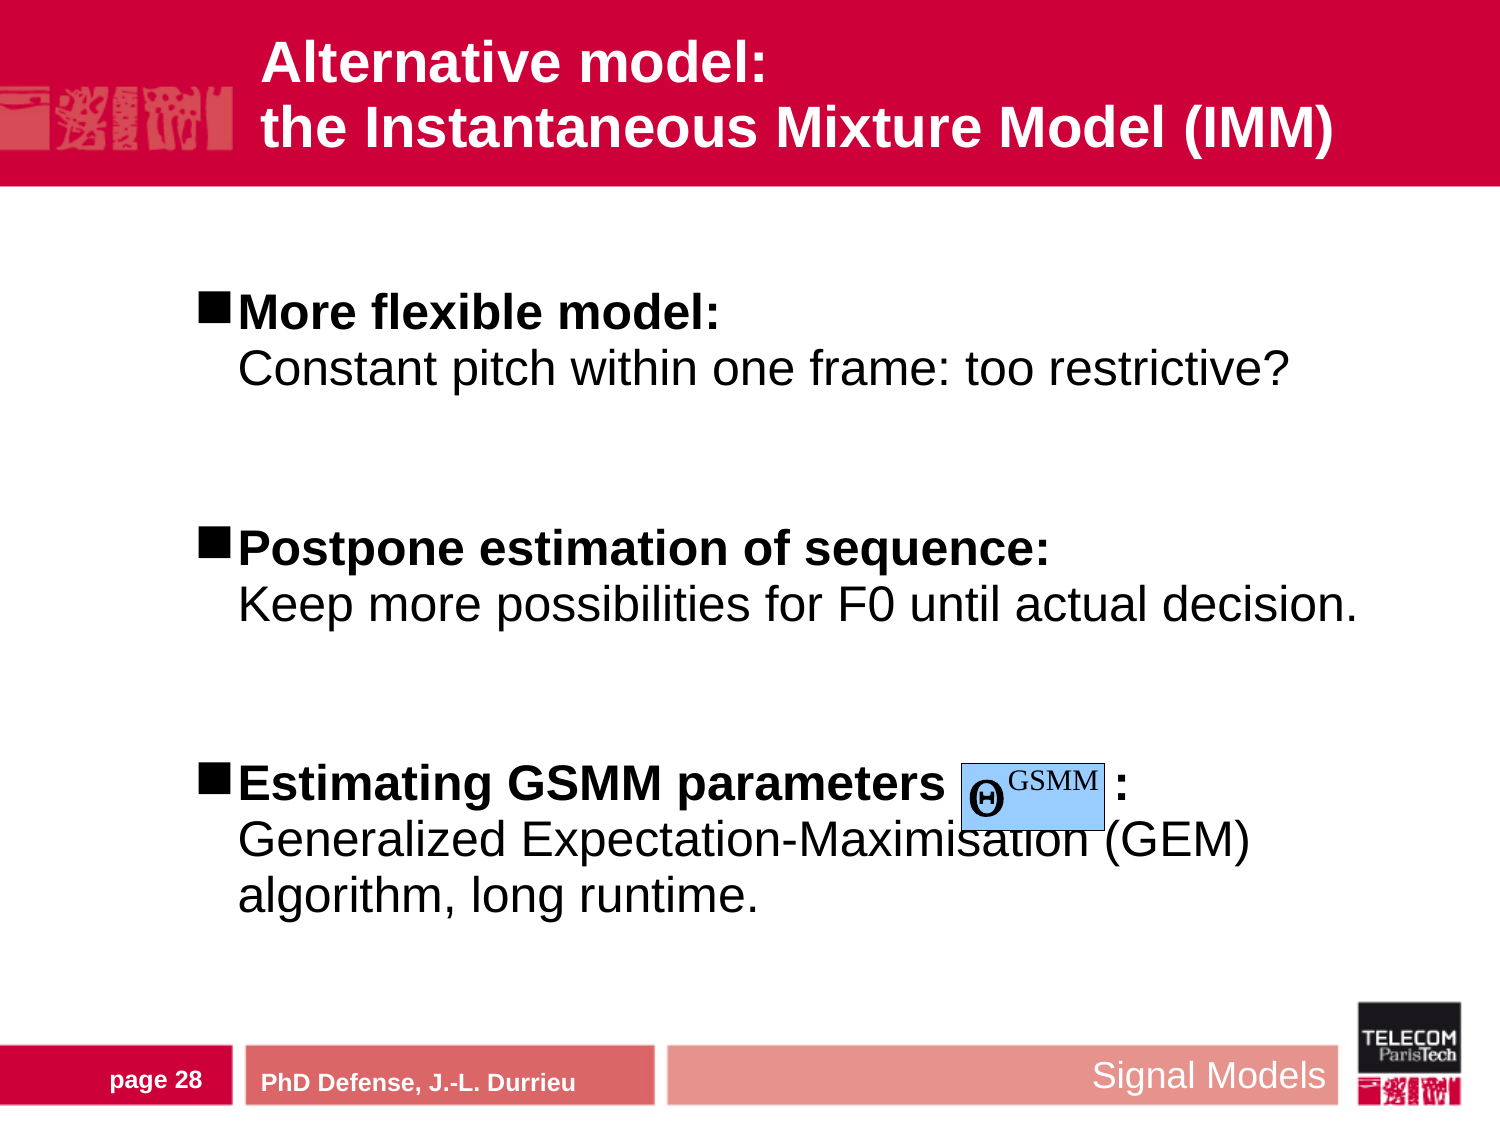

# Alternative model: the Instantaneous Mixture Model (IMM)
More flexible model:
Constant pitch within one frame: too restrictive?
Postpone estimation of sequence:
Keep more possibilities for F0 until actual decision.
Estimating GSMM parameters :
Generalized Expectation-Maximisation (GEM) algorithm, long runtime.
Signal Models
28